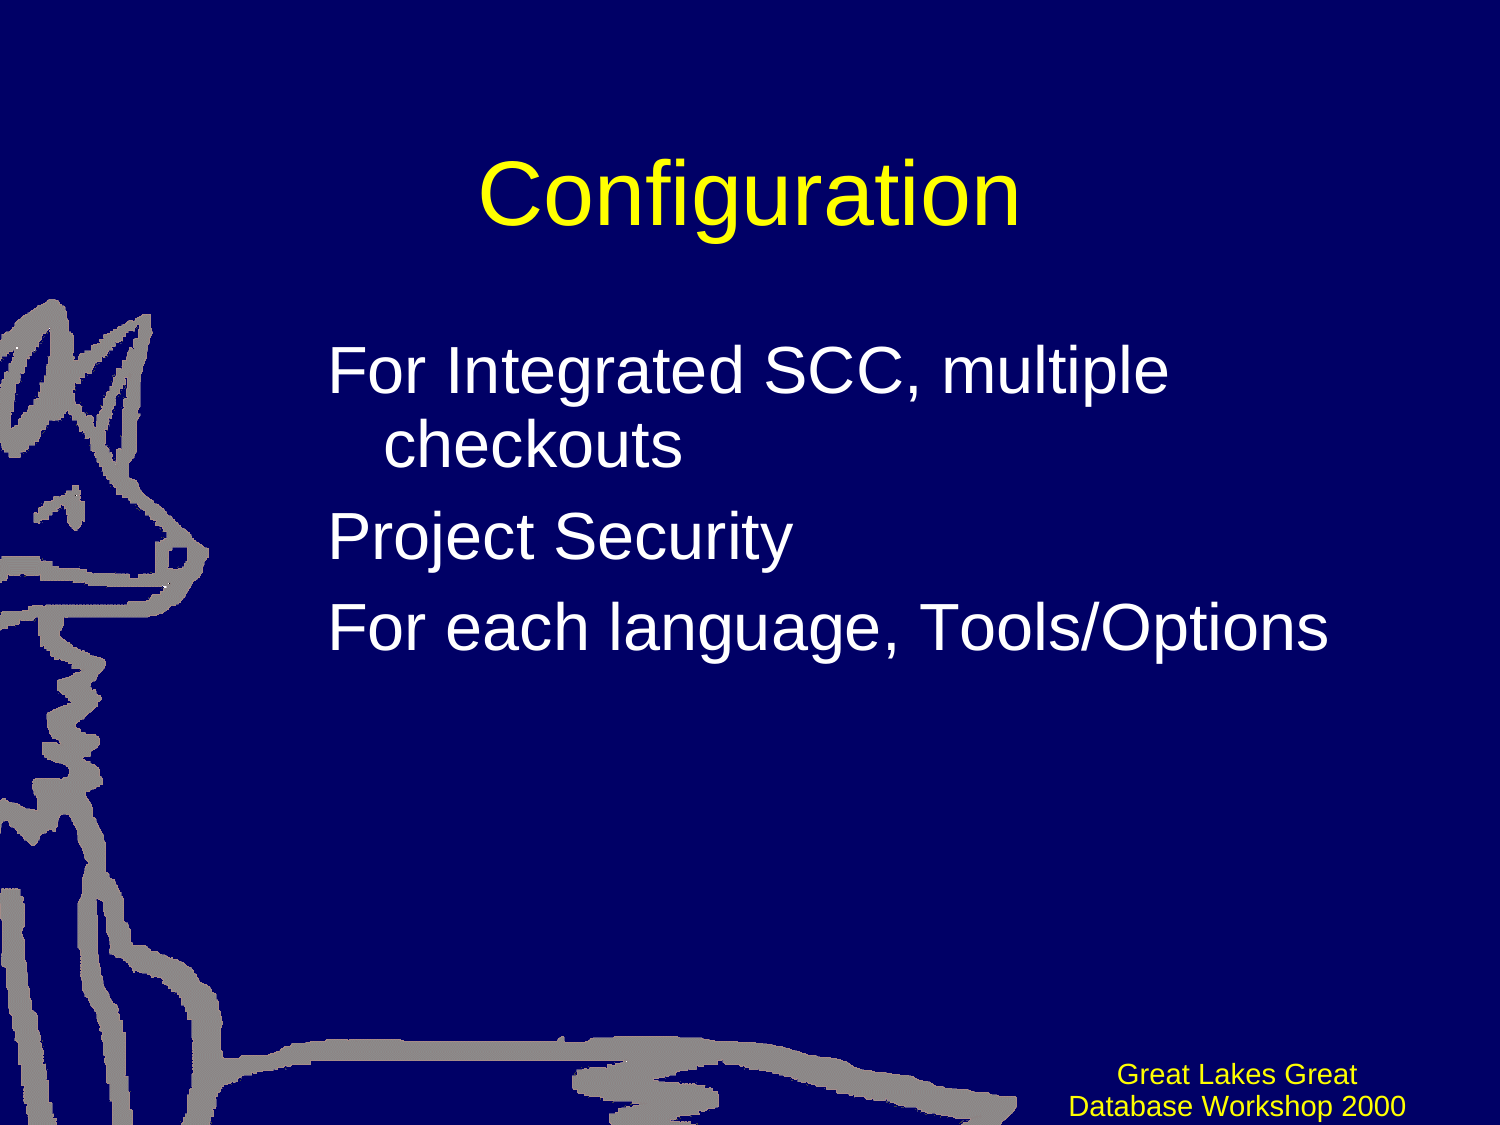

# Configuration
For Integrated SCC, multiple checkouts
Project Security
For each language, Tools/Options